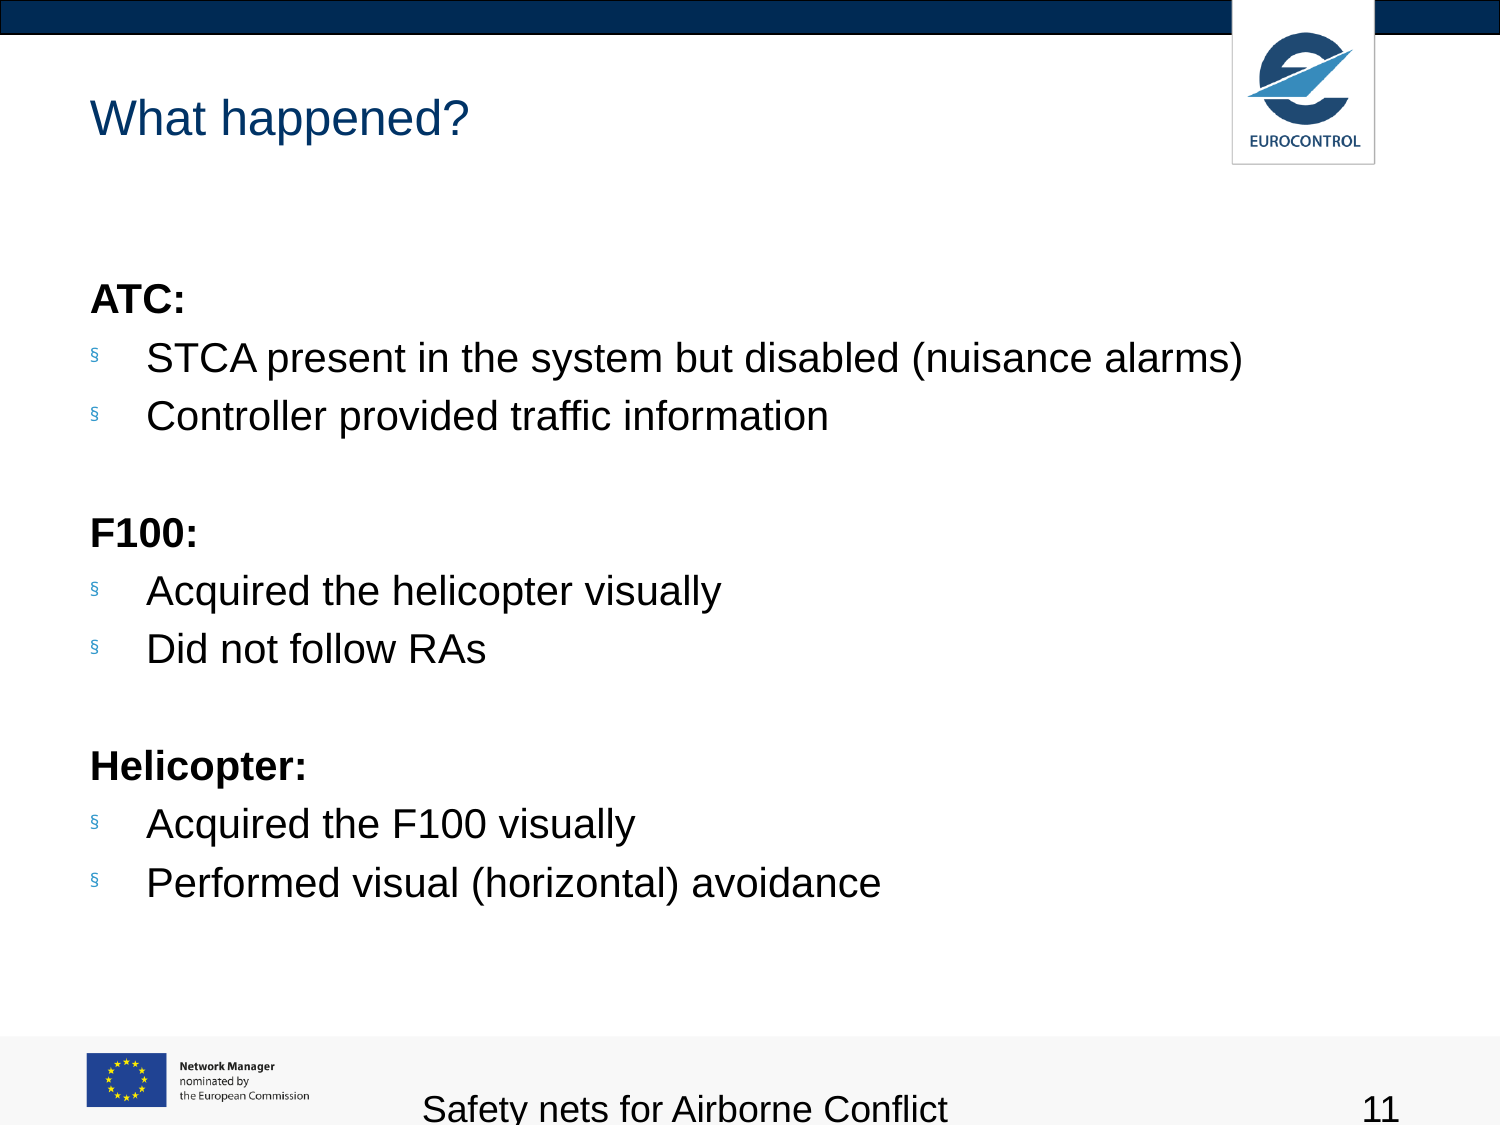

# What happened?
ATC:
STCA present in the system but disabled (nuisance alarms)
Controller provided traffic information
F100:
Acquired the helicopter visually
Did not follow RAs
Helicopter:
Acquired the F100 visually
Performed visual (horizontal) avoidance
Safety nets for Airborne Conflict